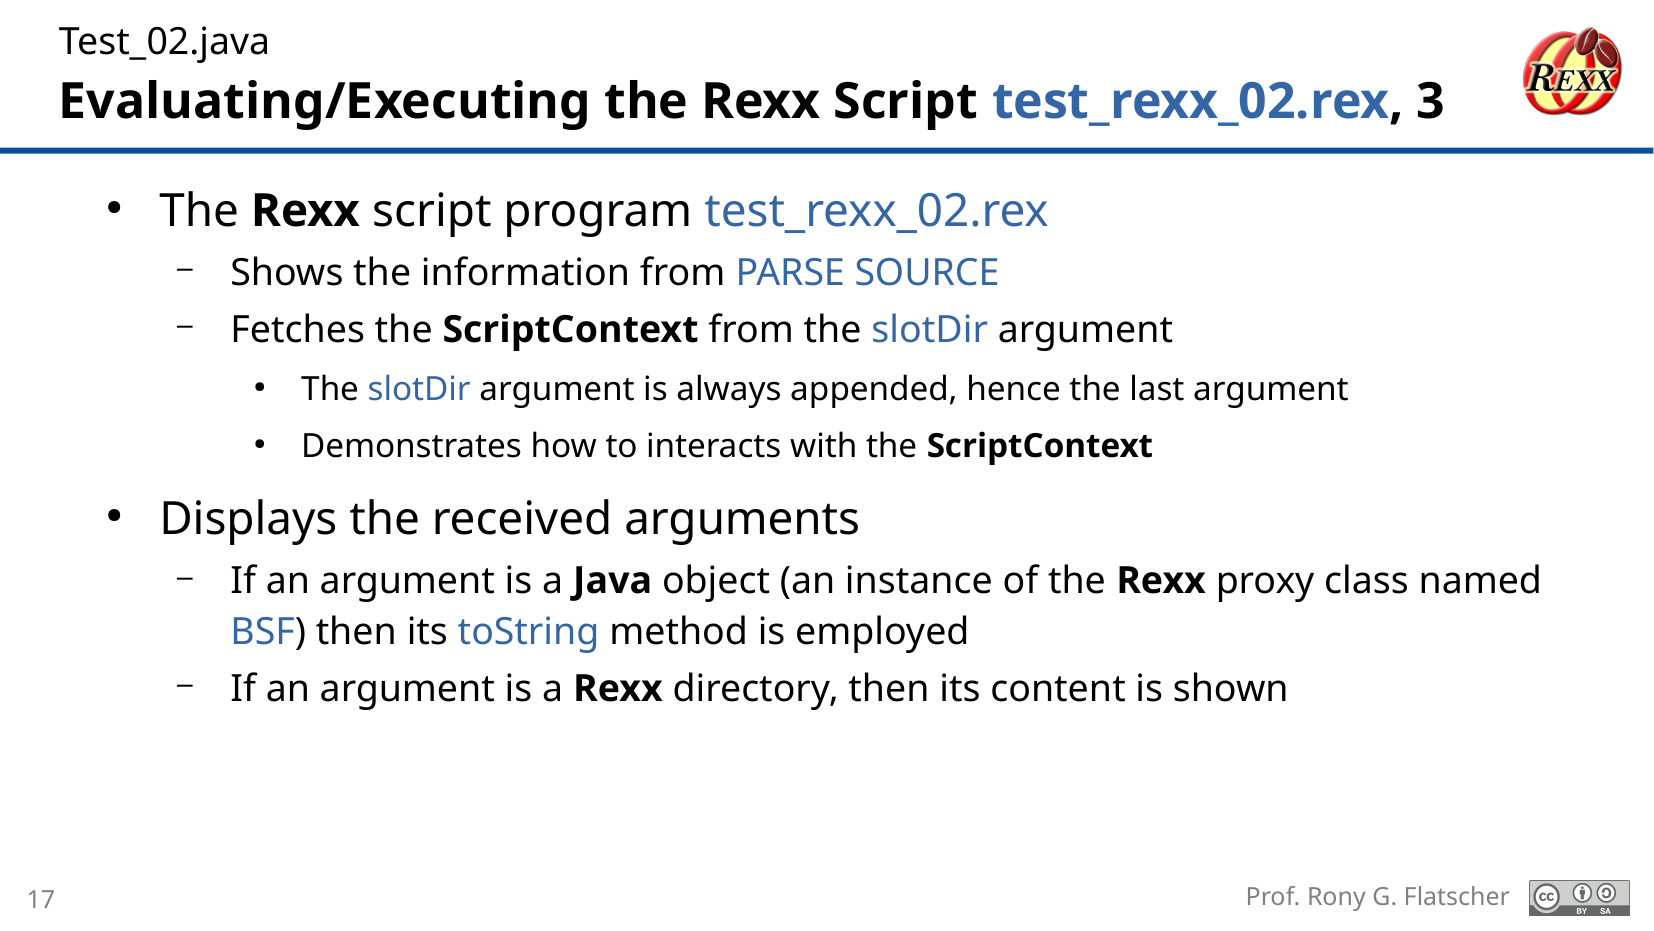

Test_02.java
Evaluating/Executing the Rexx Script test_rexx_02.rex, 3
# The Rexx script program test_rexx_02.rex
Shows the information from PARSE SOURCE
Fetches the ScriptContext from the slotDir argument
The slotDir argument is always appended, hence the last argument
Demonstrates how to interacts with the ScriptContext
Displays the received arguments
If an argument is a Java object (an instance of the Rexx proxy class named BSF) then its toString method is employed
If an argument is a Rexx directory, then its content is shown